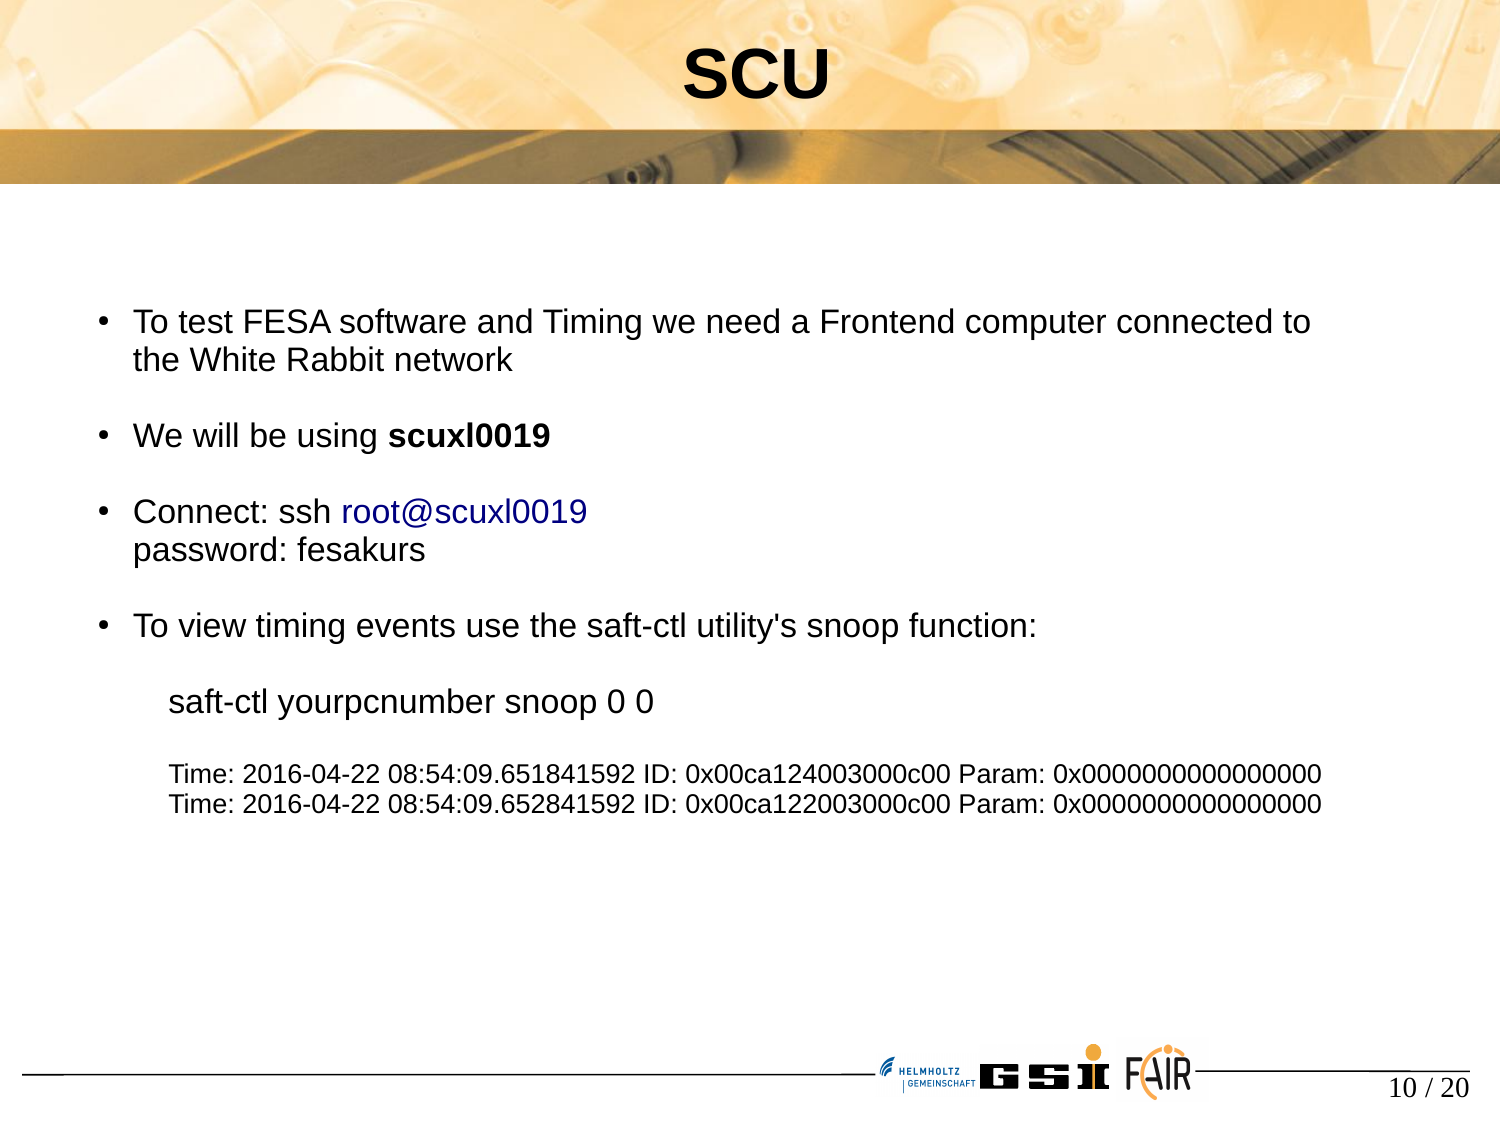

# SCU
To test FESA software and Timing we need a Frontend computer connected to
the White Rabbit network
We will be using scuxl0019
Connect: ssh root@scuxl0019
password: fesakurs
To view timing events use the saft-ctl utility's snoop function:
saft-ctl yourpcnumber snoop 0 0
Time: 2016-04-22 08:54:09.651841592 ID: 0x00ca124003000c00 Param: 0x0000000000000000
Time: 2016-04-22 08:54:09.652841592 ID: 0x00ca122003000c00 Param: 0x0000000000000000
10